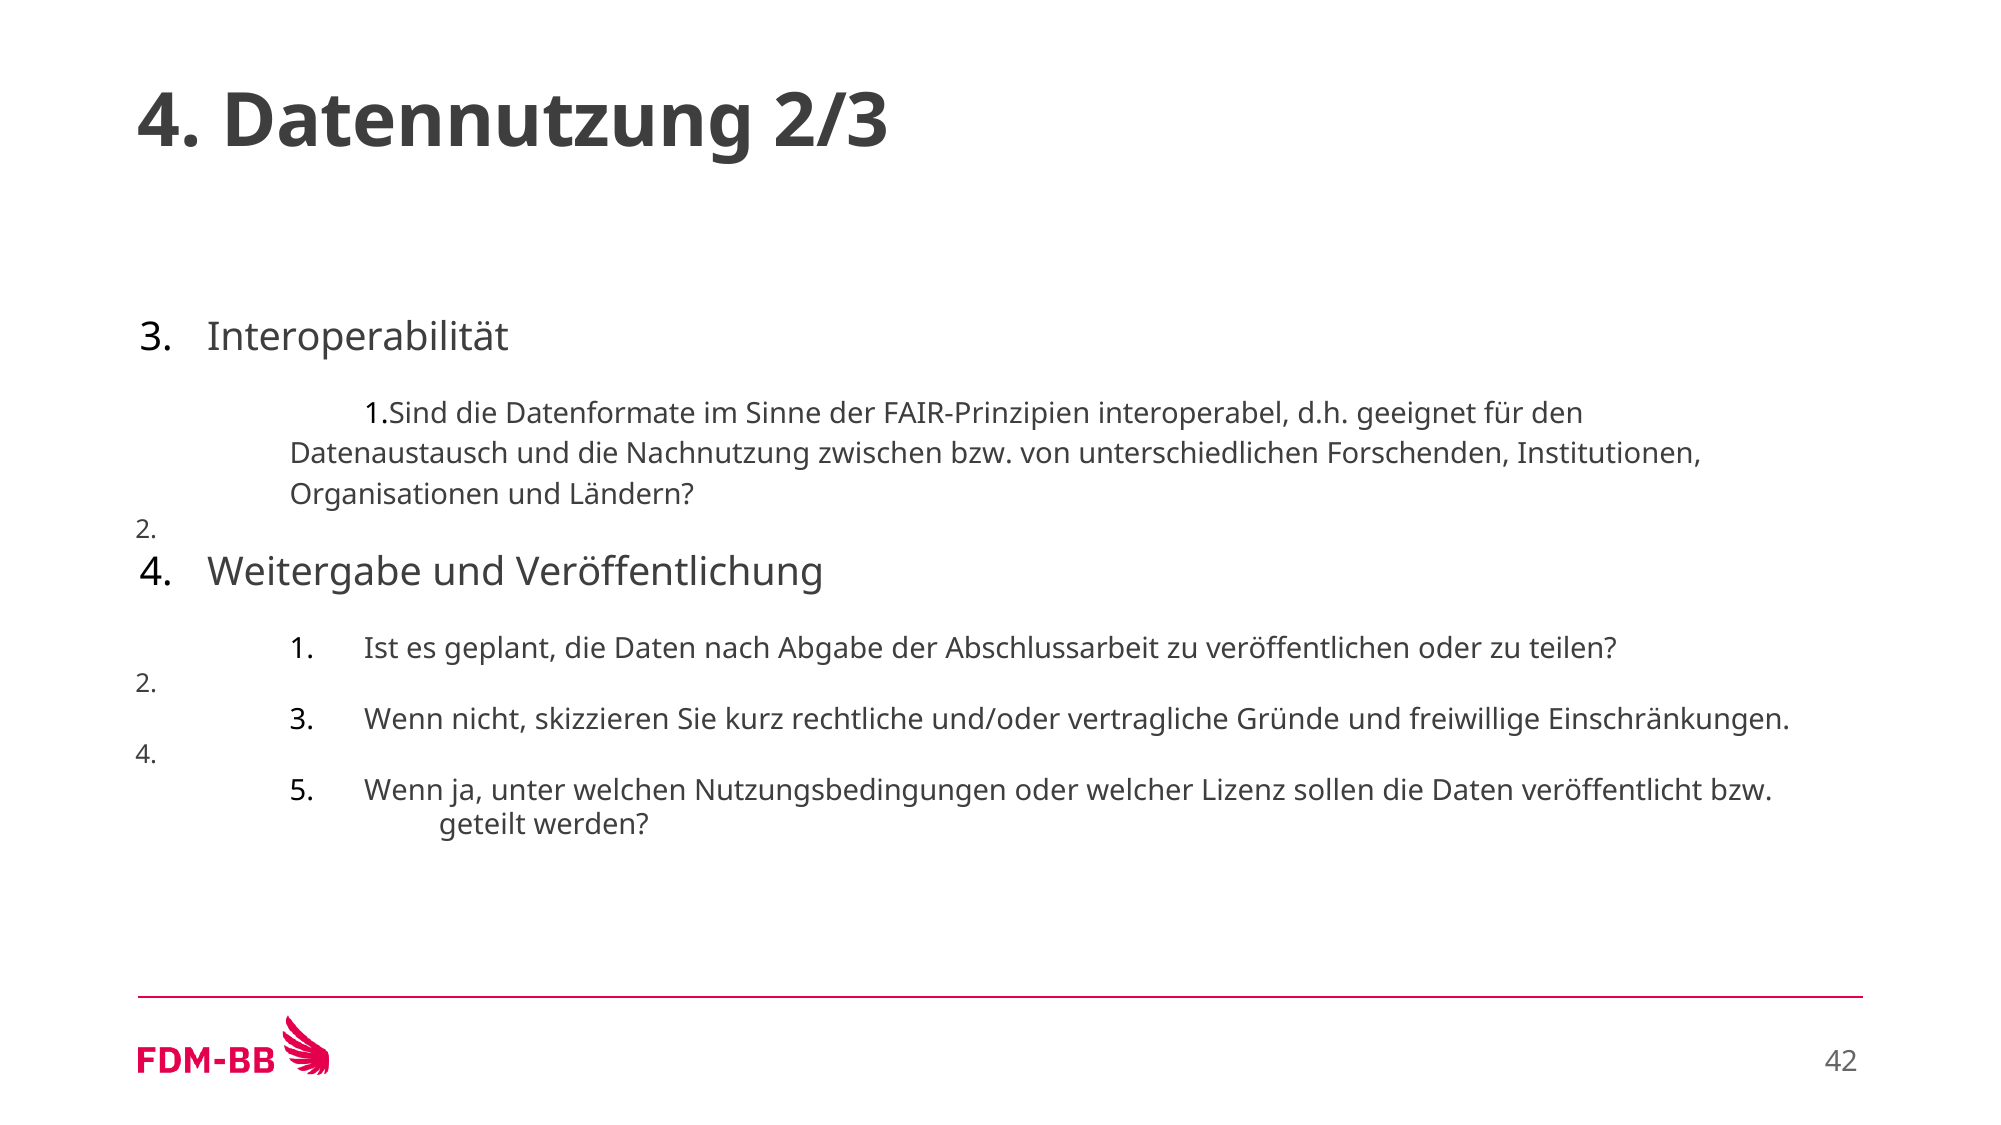

# 4. Datennutzung 2/3
Interoperabilität
Sind die Datenformate im Sinne der FAIR-Prinzipien interoperabel, d.h. geeignet für den Datenaustausch und die Nachnutzung zwischen bzw. von unterschiedlichen Forschenden, Institutionen, Organisationen und Ländern?
Weitergabe und Veröffentlichung
Ist es geplant, die Daten nach Abgabe der Abschlussarbeit zu veröffentlichen oder zu teilen?
Wenn nicht, skizzieren Sie kurz rechtliche und/oder vertragliche Gründe und freiwillige Einschränkungen.
Wenn ja, unter welchen Nutzungsbedingungen oder welcher Lizenz sollen die Daten veröffentlicht bzw. geteilt werden?
42